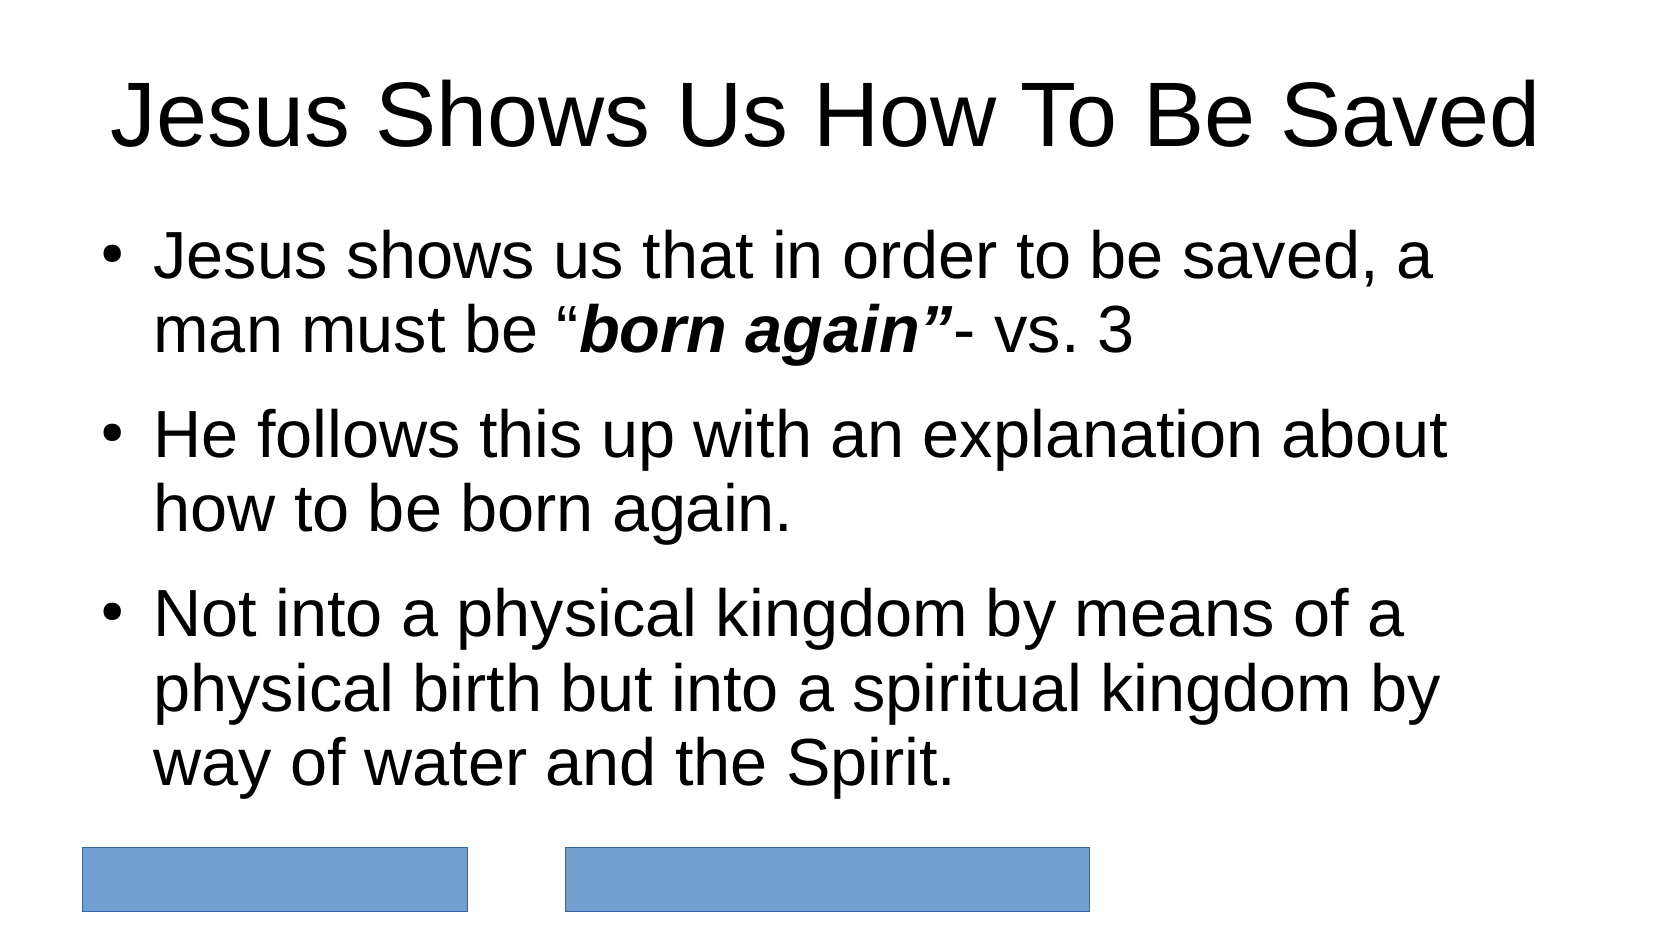

# Jesus Shows Us How To Be Saved
Jesus shows us that in order to be saved, a man must be “born again”- vs. 3
He follows this up with an explanation about how to be born again.
Not into a physical kingdom by means of a physical birth but into a spiritual kingdom by way of water and the Spirit.